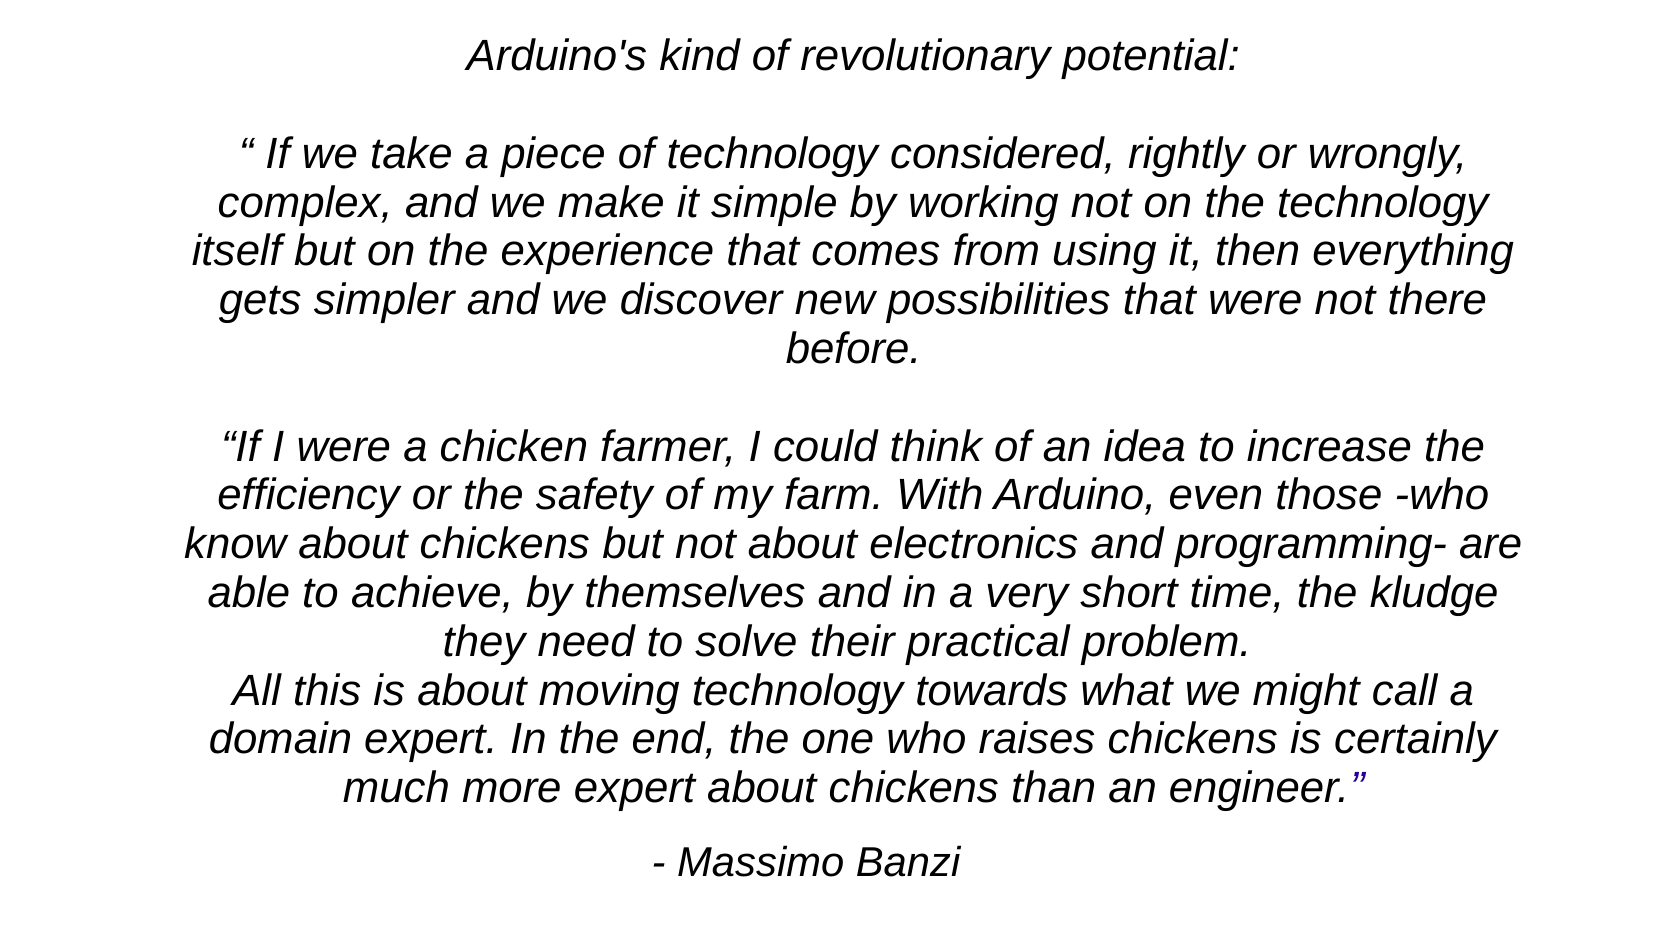

# Arduino's kind of revolutionary potential: “ If we take a piece of technology considered, rightly or wrongly, complex, and we make it simple by working not on the technology itself but on the experience that comes from using it, then everything gets simpler and we discover new possibilities that were not there before. “If I were a chicken farmer, I could think of an idea to increase the efficiency or the safety of my farm. With Arduino, even those -who know about chickens but not about electronics and programming- are able to achieve, by themselves and in a very short time, the kludge they need to solve their practical problem. All this is about moving technology towards what we might call a domain expert. In the end, the one who raises chickens is certainly much more expert about chickens than an engineer.”
- Massimo Banzi